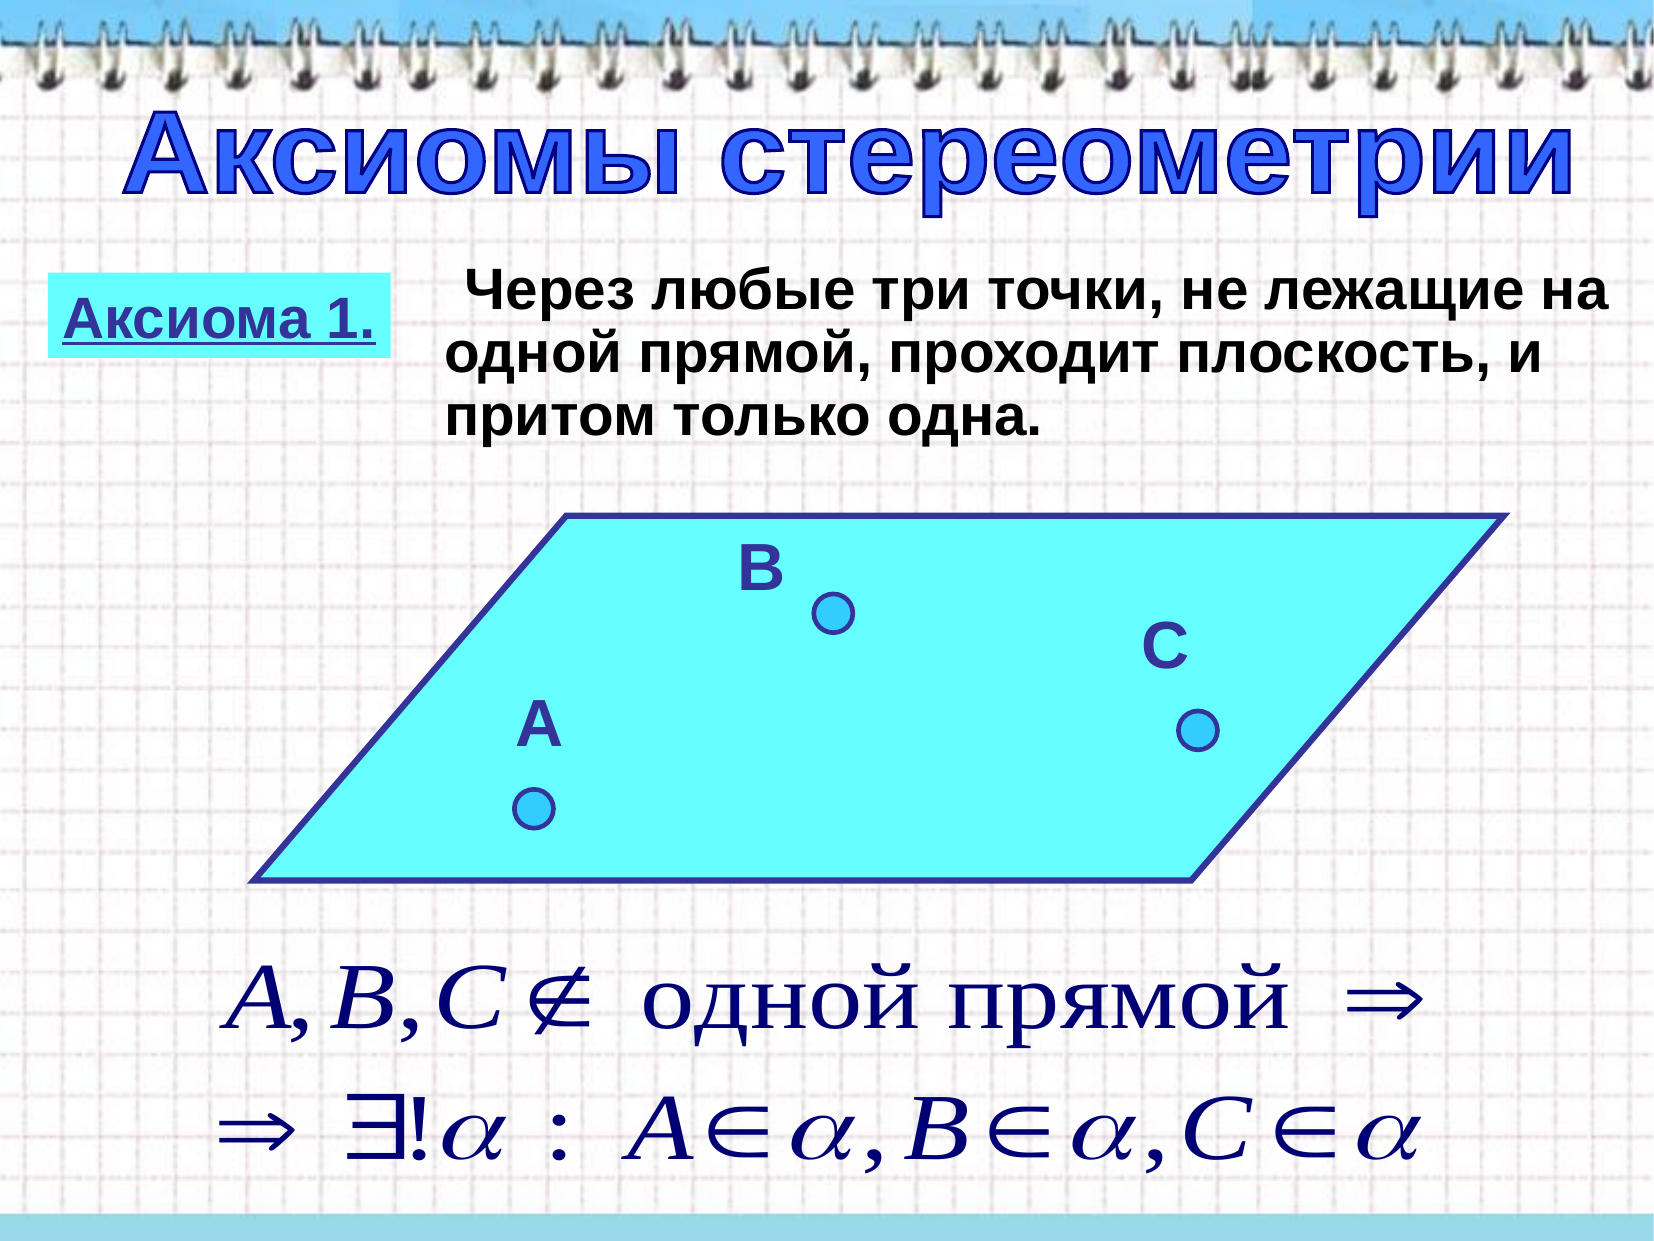

Аксиомы стереометрии
Через любые три точки, не лежащие на одной прямой, проходит плоскость, и притом только одна.
Аксиома 1.
В
С
А